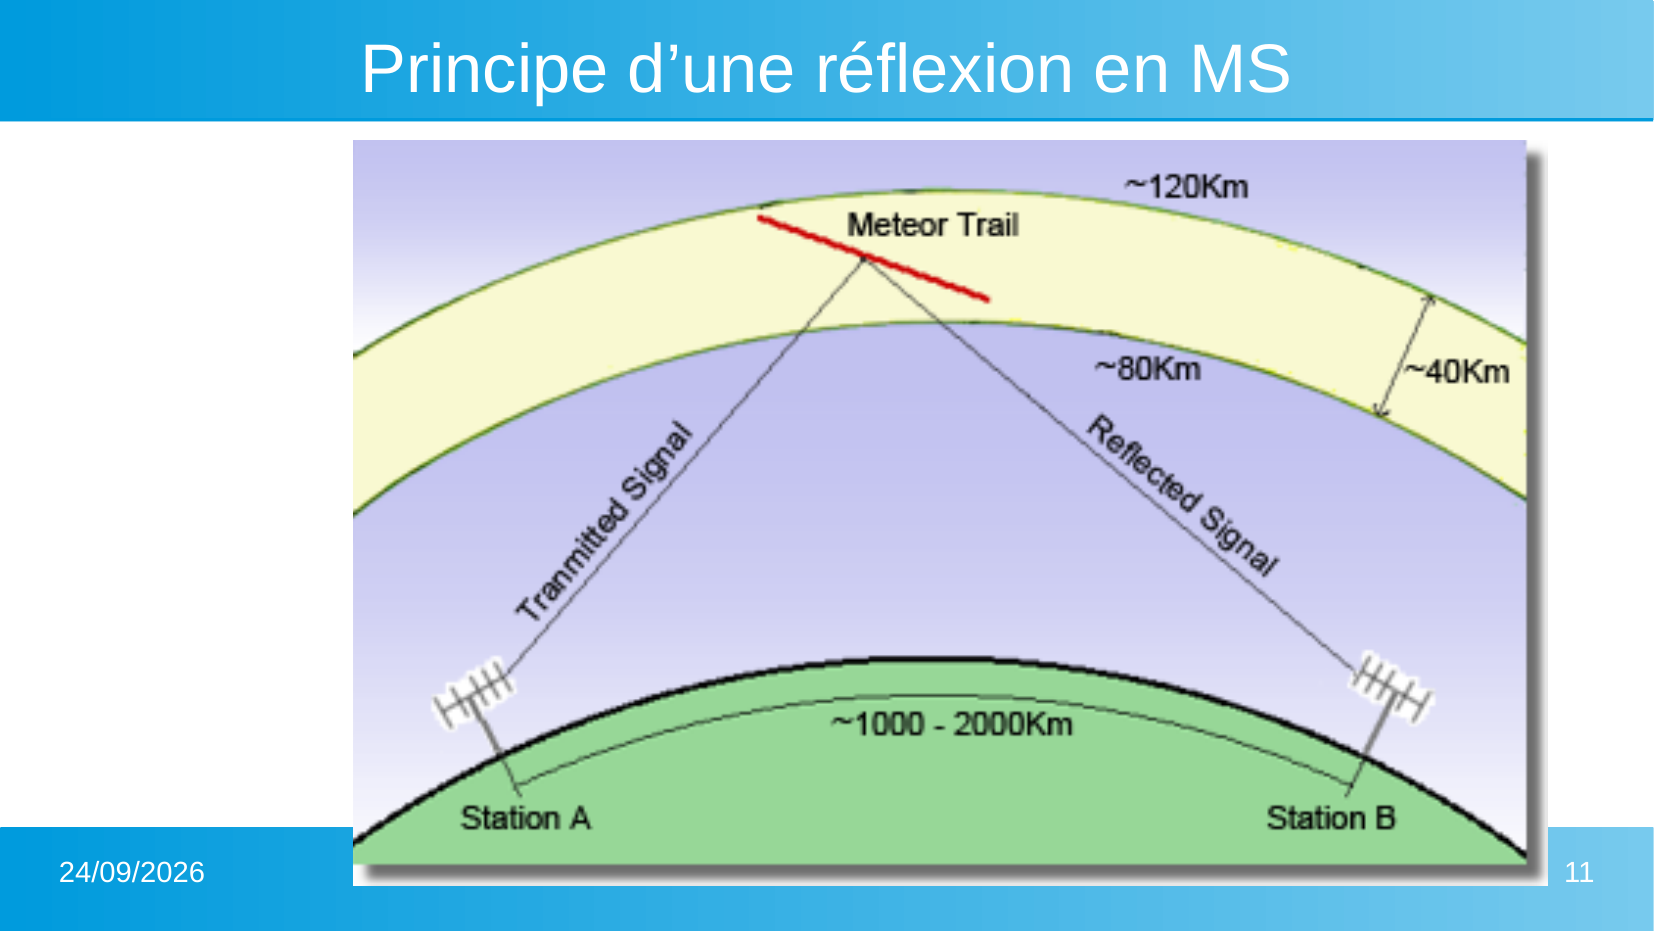

# Principe d’une réflexion en MS
11